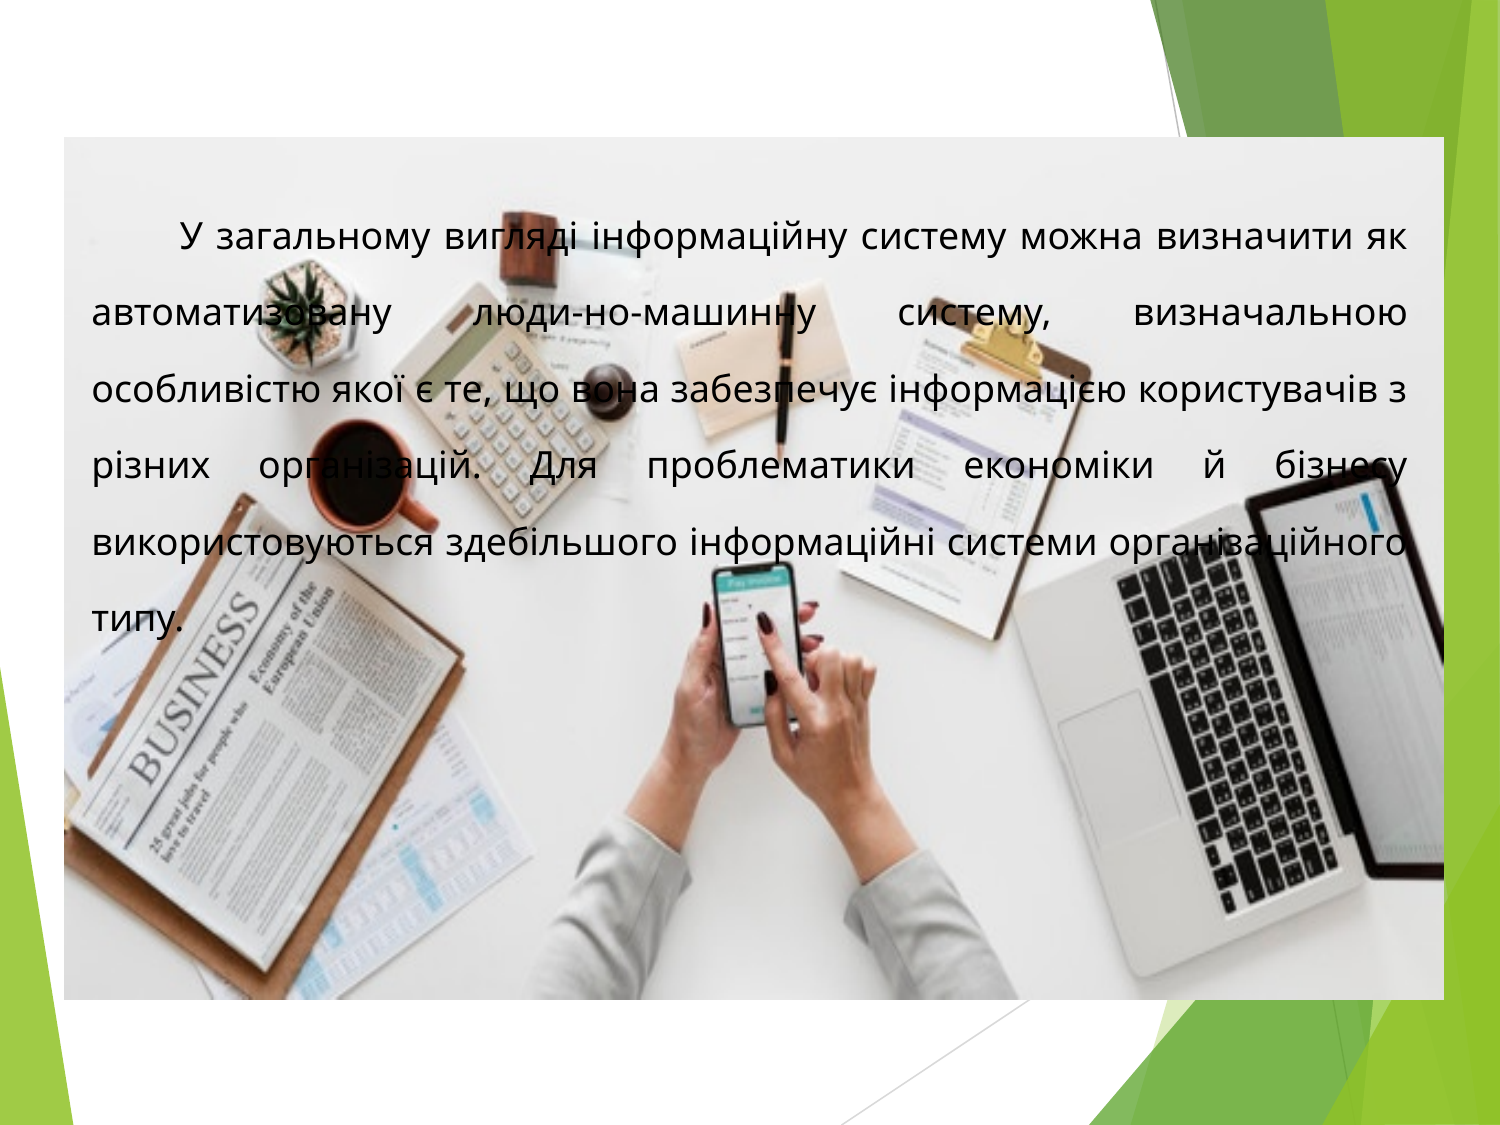

У загальному вигляді інформаційну систему можна визначити як автоматизовану люди-но-машинну систему, визначальною особливістю якої є те, що вона забезпечує інформацією користувачів з різних організацій. Для проблематики економіки й бізнесу використовуються здебільшого інформаційні системи організаційного типу.